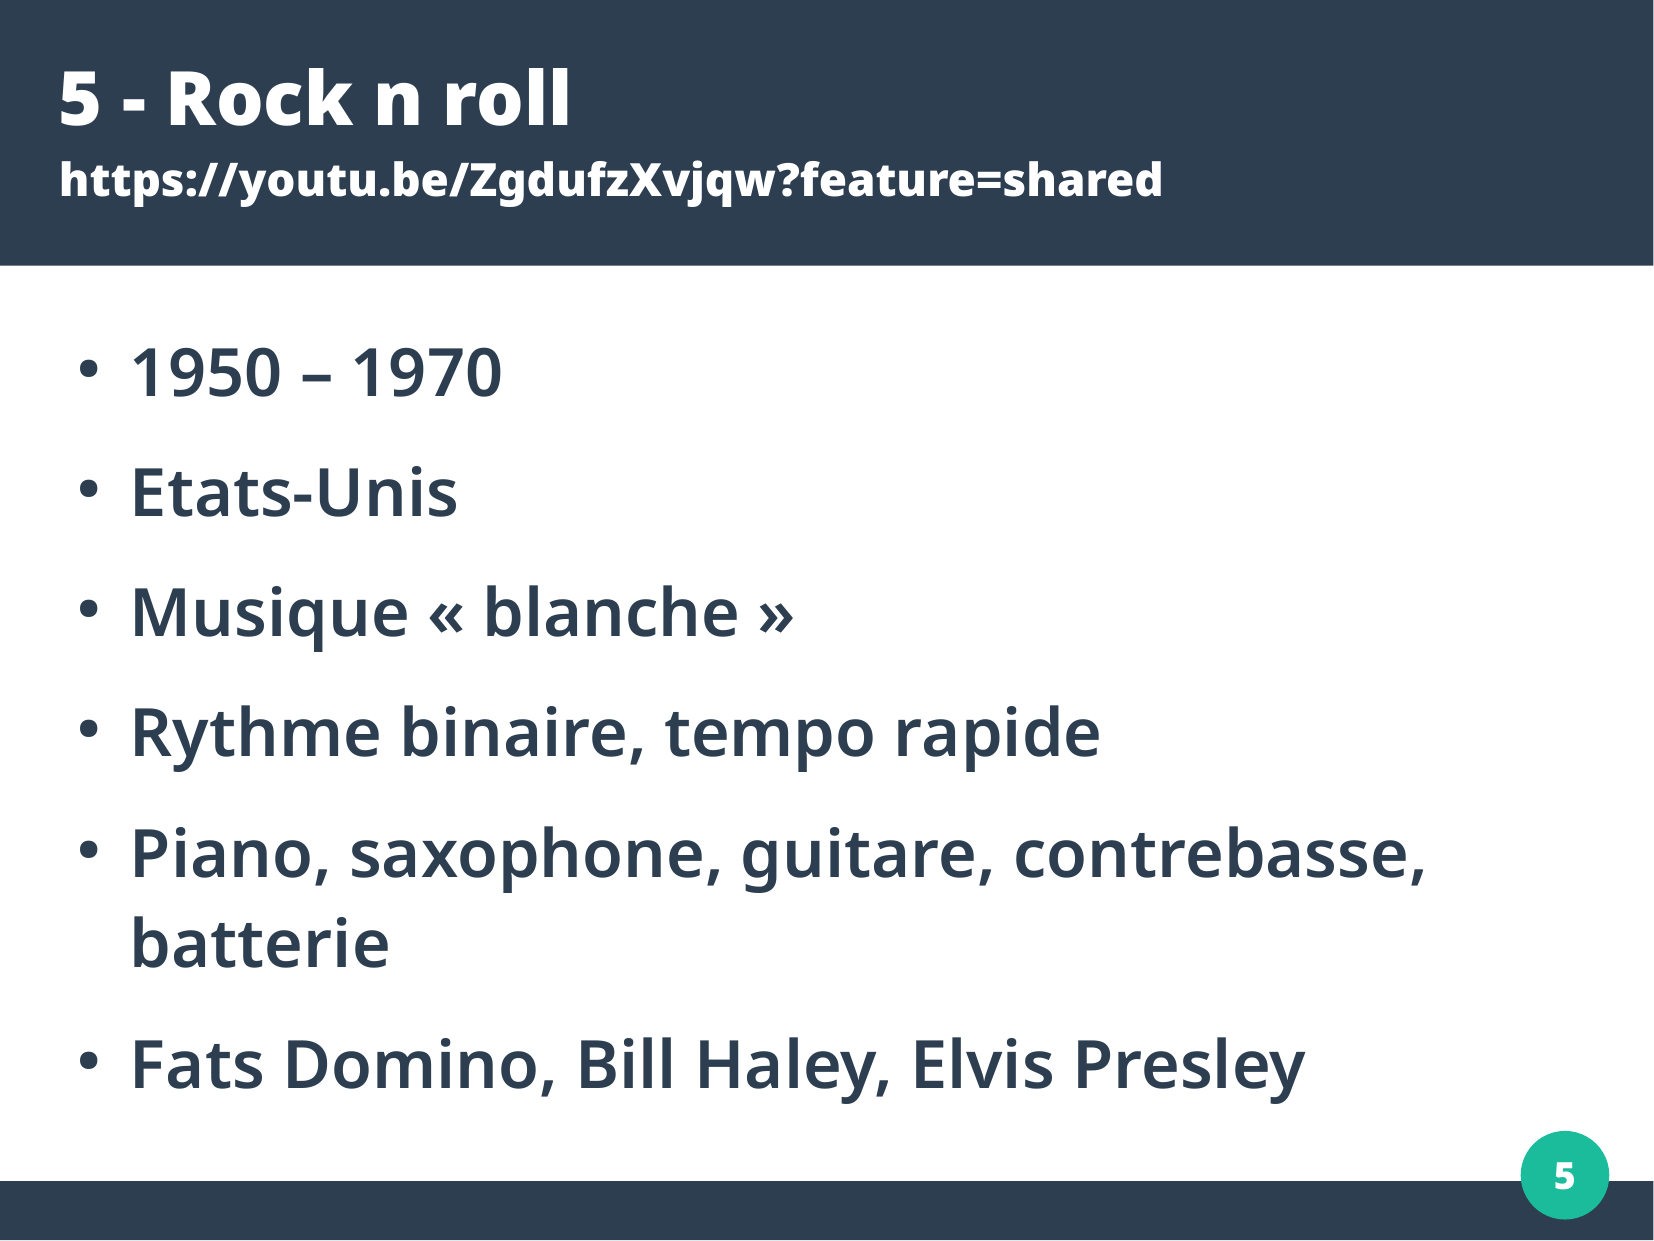

# 5 - Rock n roll https://youtu.be/ZgdufzXvjqw?feature=shared
1950 – 1970
Etats-Unis
Musique « blanche »
Rythme binaire, tempo rapide
Piano, saxophone, guitare, contrebasse, batterie
Fats Domino, Bill Haley, Elvis Presley
5